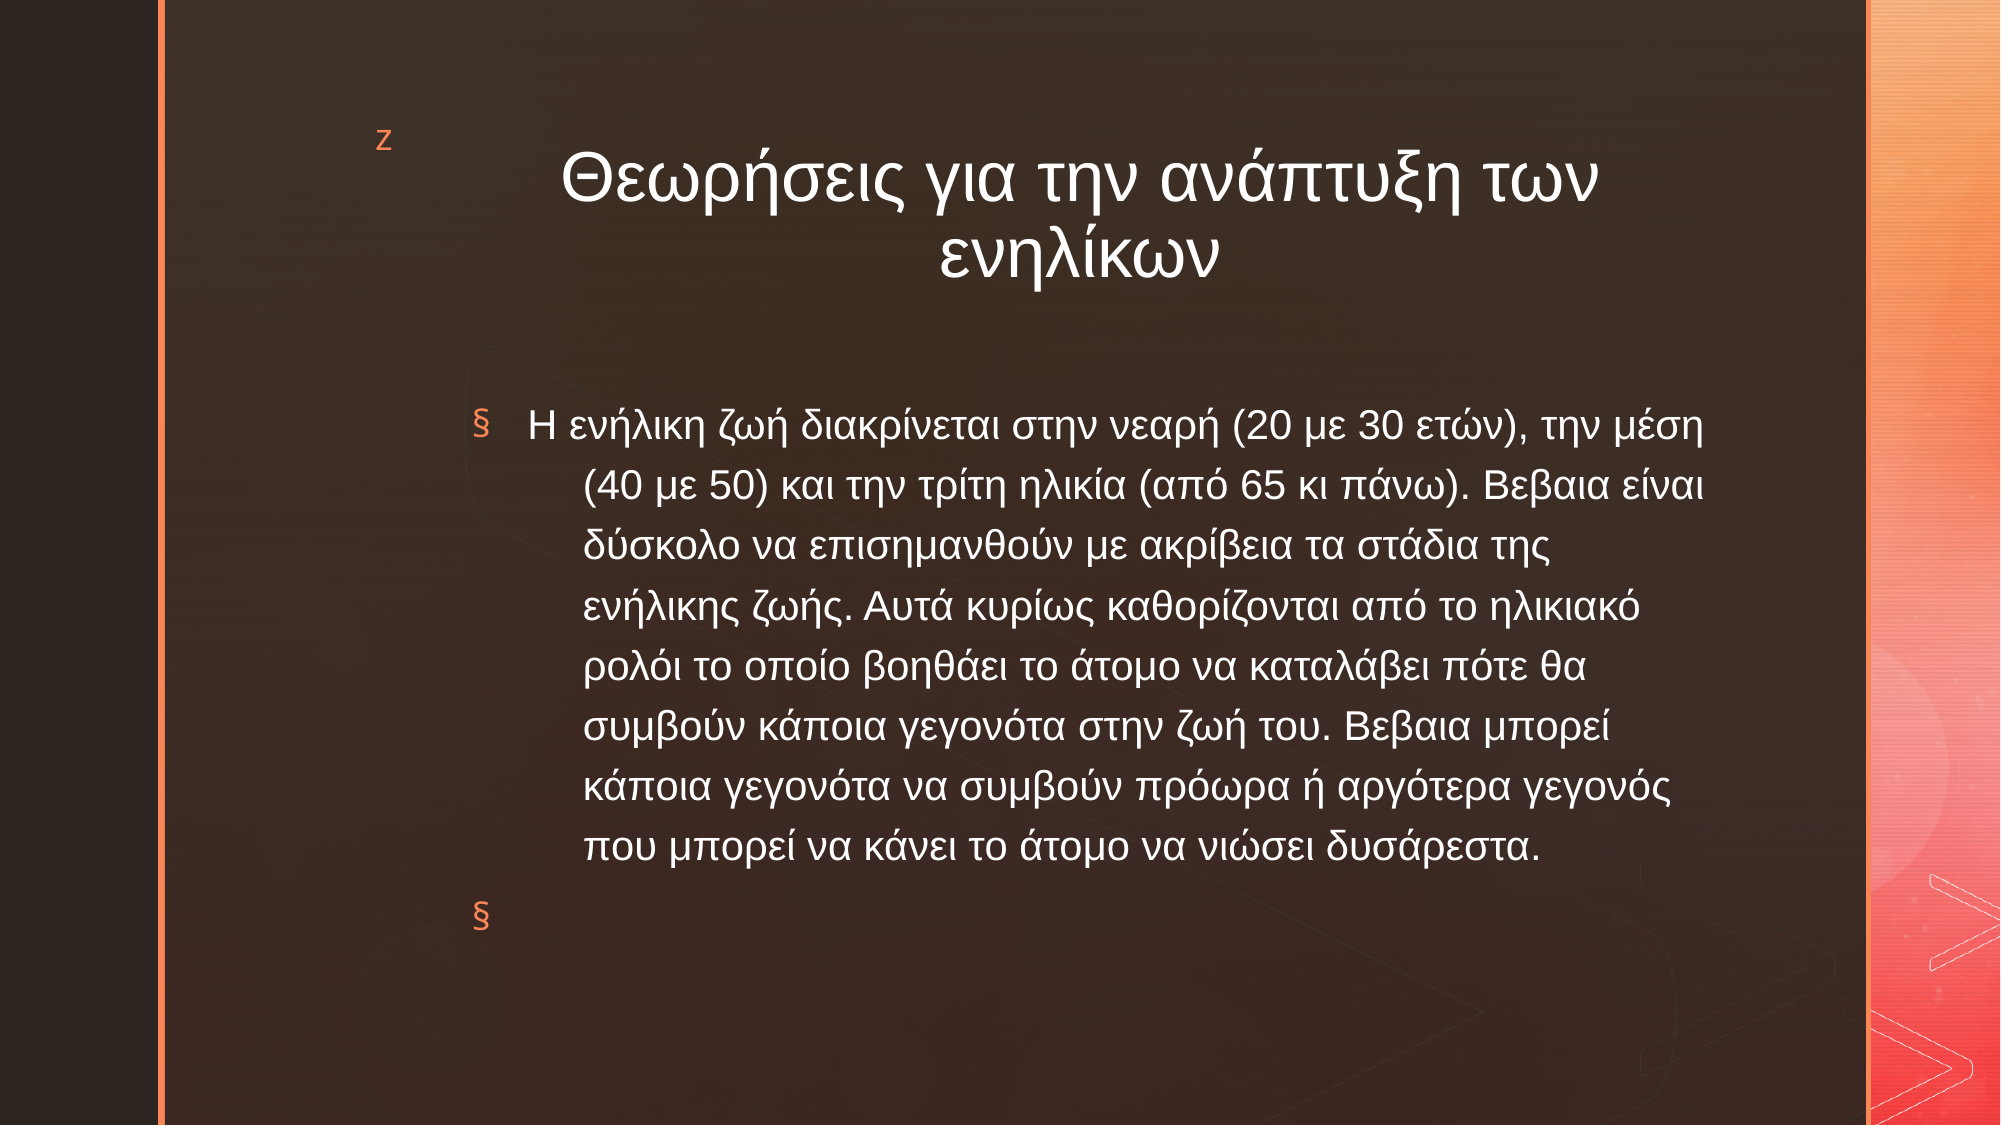

# Θεωρήσεις για την ανάπτυξη των ενηλίκων
Η ενήλικη ζωή διακρίνεται στην νεαρή (20 με 30 ετών), την μέση (40 με 50) και την τρίτη ηλικία (από 65 κι πάνω). Βεβαια είναι δύσκολο να επισημανθούν με ακρίβεια τα στάδια της ενήλικης ζωής. Αυτά κυρίως καθορίζονται από το ηλικιακό ρολόι το οποίο βοηθάει το άτομο να καταλάβει πότε θα συμβούν κάποια γεγονότα στην ζωή του. Βεβαια μπορεί κάποια γεγονότα να συμβούν πρόωρα ή αργότερα γεγονός που μπορεί να κάνει το άτομο να νιώσει δυσάρεστα.